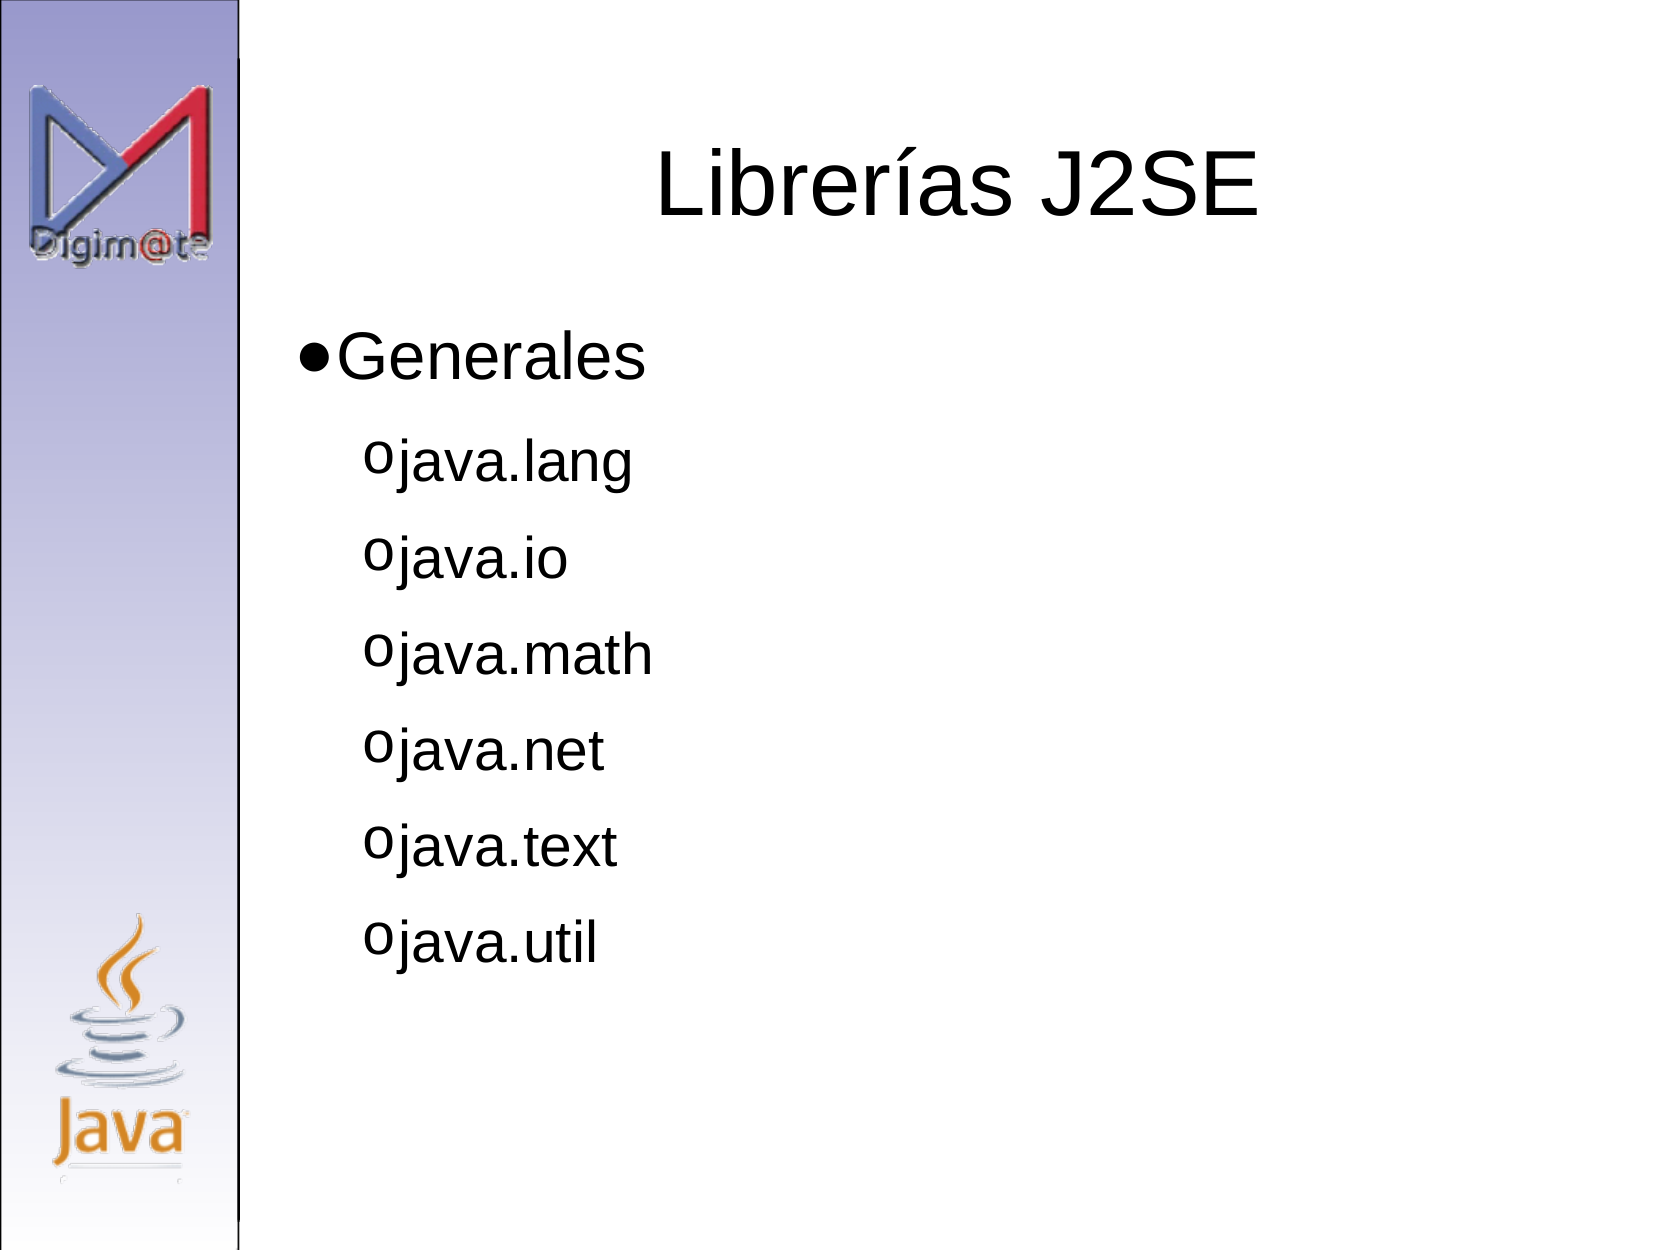

# Librerías J2SE
Generales
java.lang
java.io
java.math
java.net
java.text
java.util